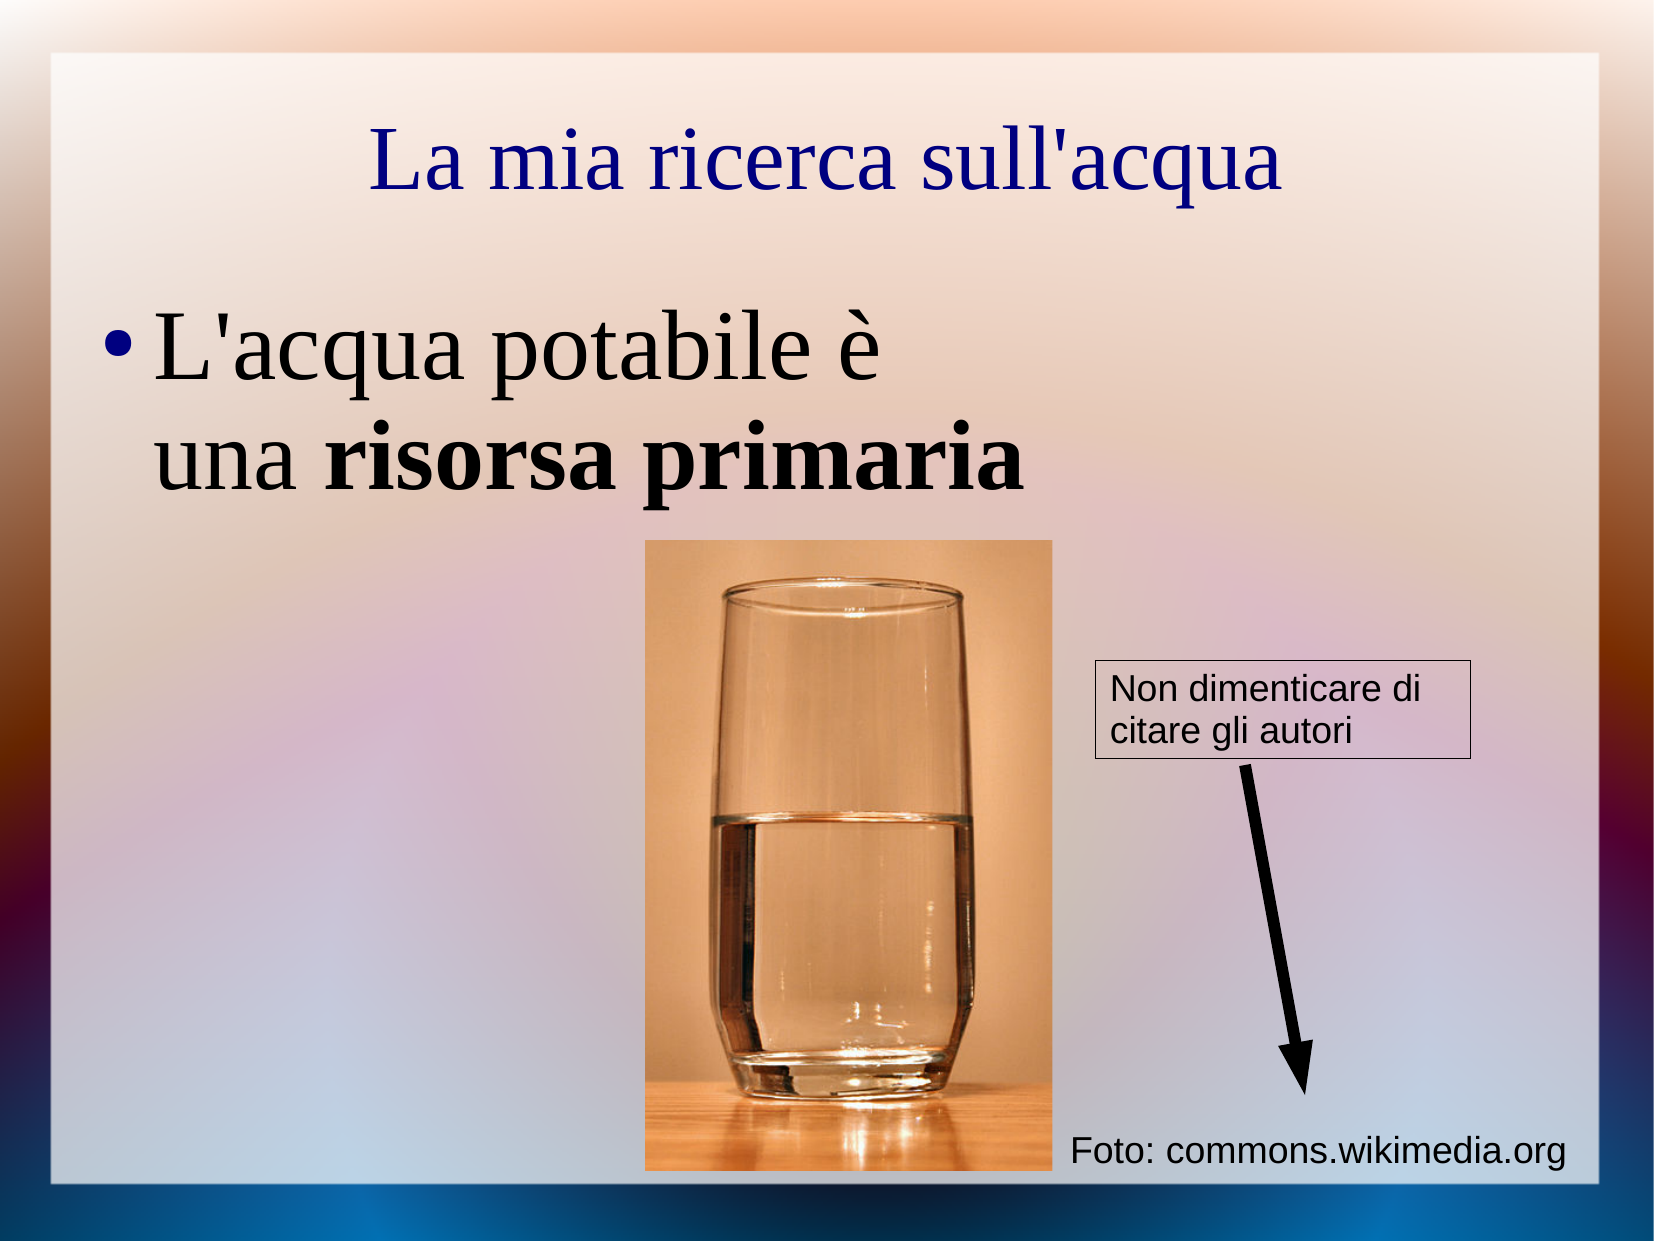

# La mia ricerca sull'acqua
L'acqua potabile è una risorsa primaria
Non dimenticare di citare gli autori
Foto: commons.wikimedia.org